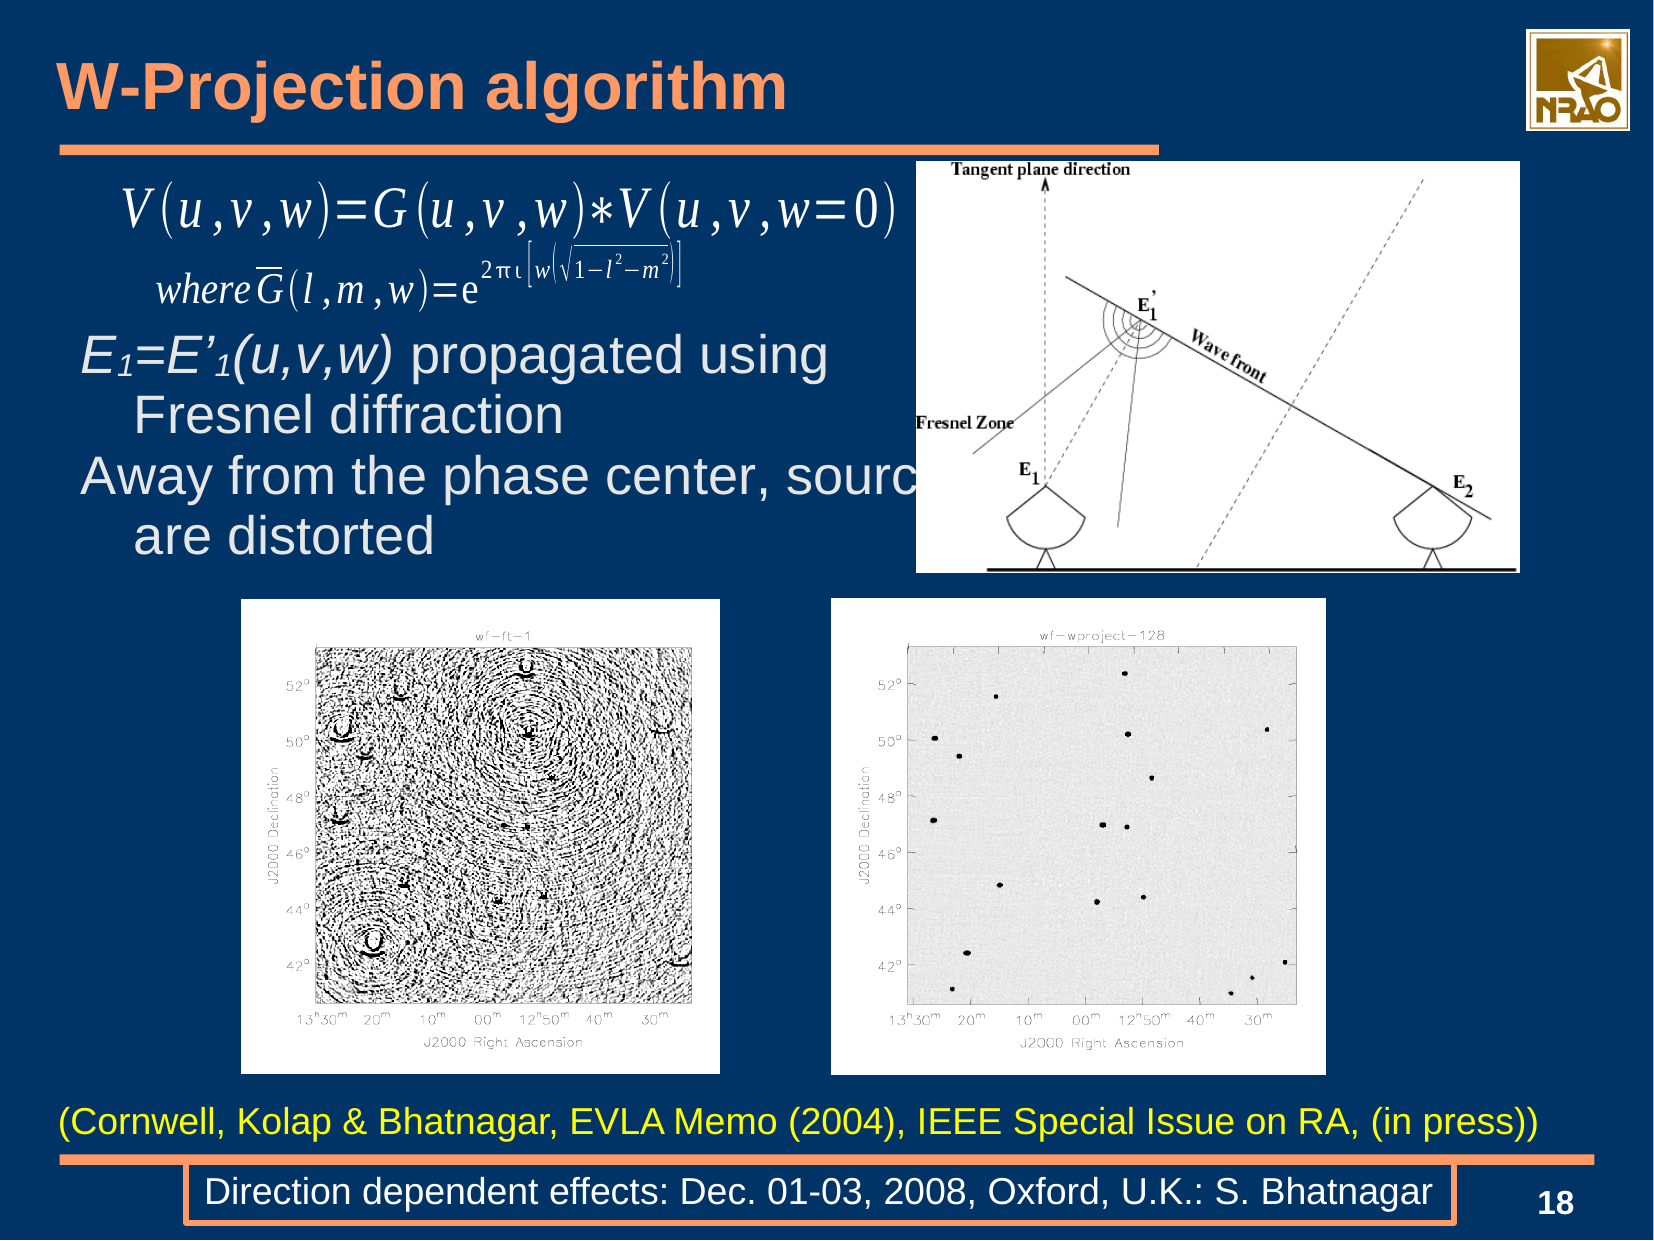

# W-Projection algorithm
E1=E’1(u,v,w) propagated using Fresnel diffraction
Away from the phase center, sources are distorted
(Cornwell, Kolap & Bhatnagar, EVLA Memo (2004), IEEE Special Issue on RA, (in press))